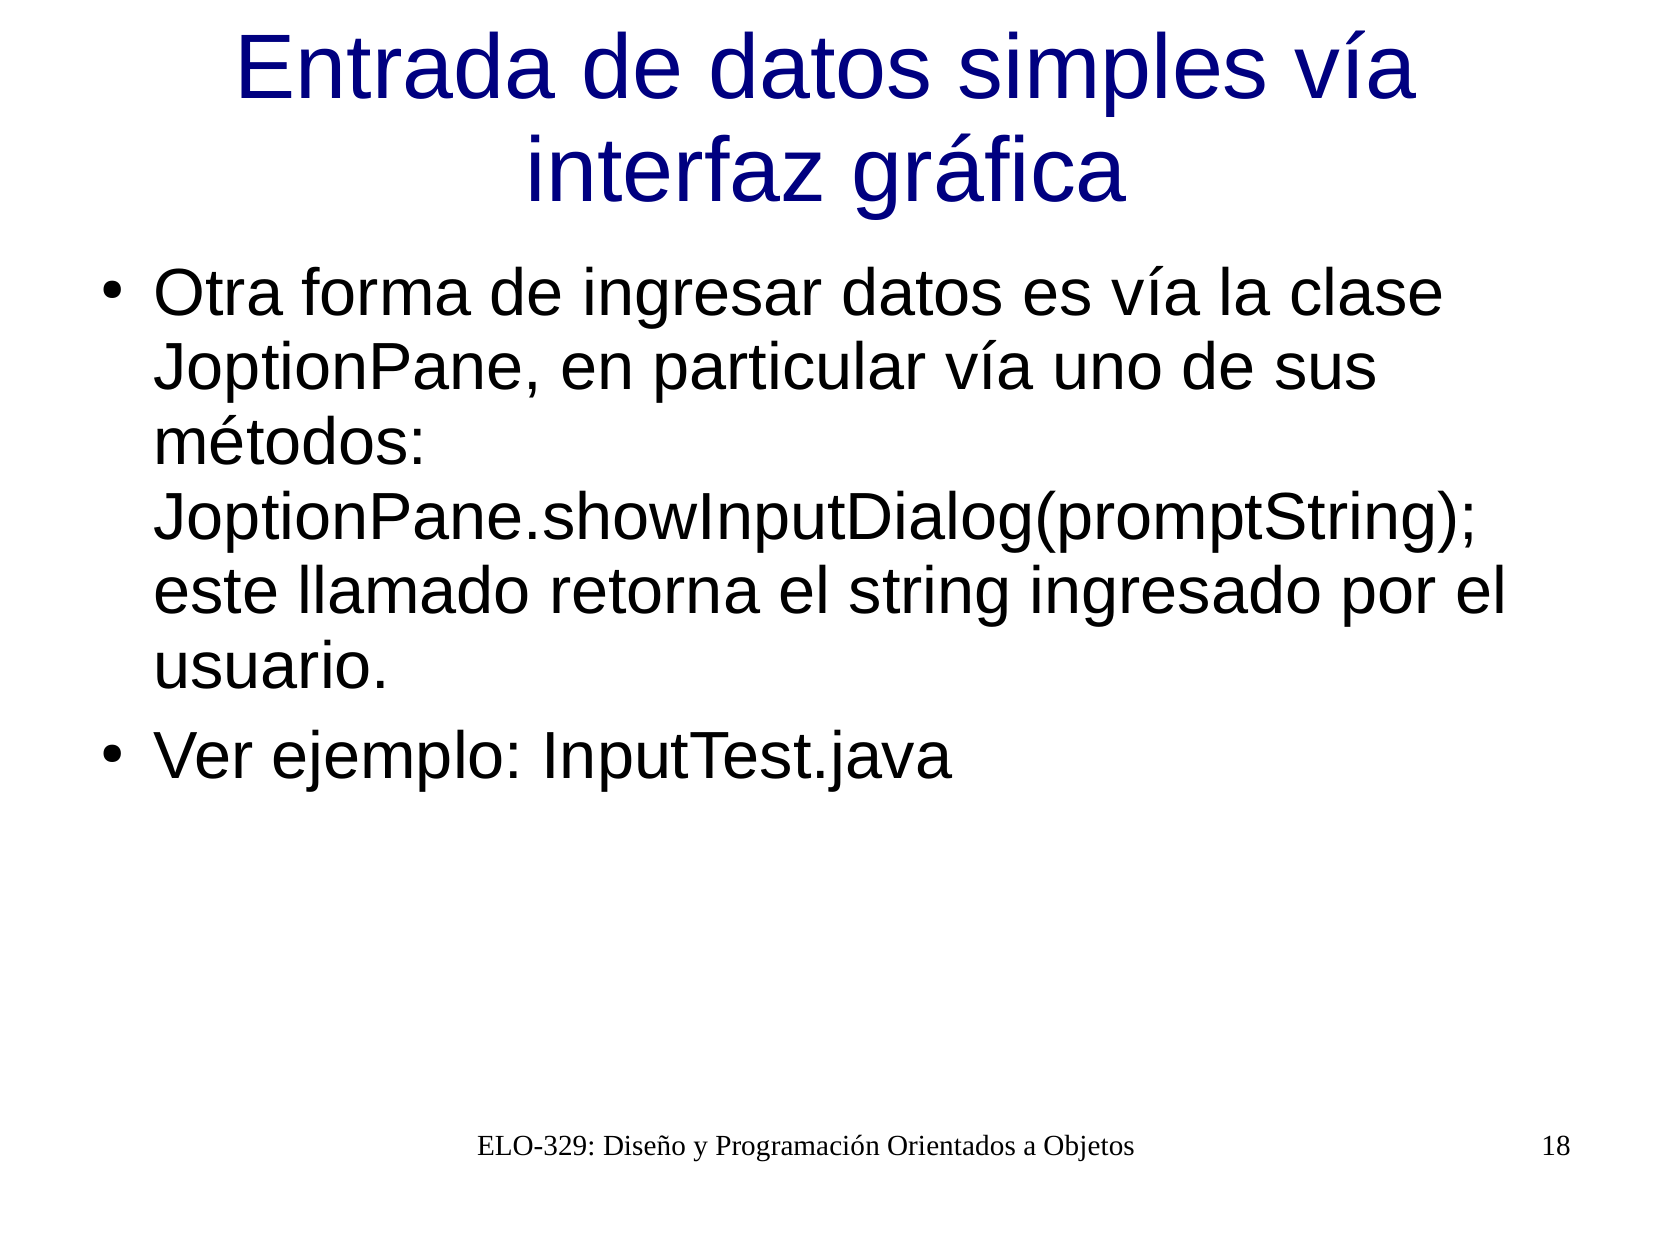

# Entrada de datos simples vía interfaz gráfica
Otra forma de ingresar datos es vía la clase JoptionPane, en particular vía uno de sus métodos: JoptionPane.showInputDialog(promptString); este llamado retorna el string ingresado por el usuario.
Ver ejemplo: InputTest.java
18